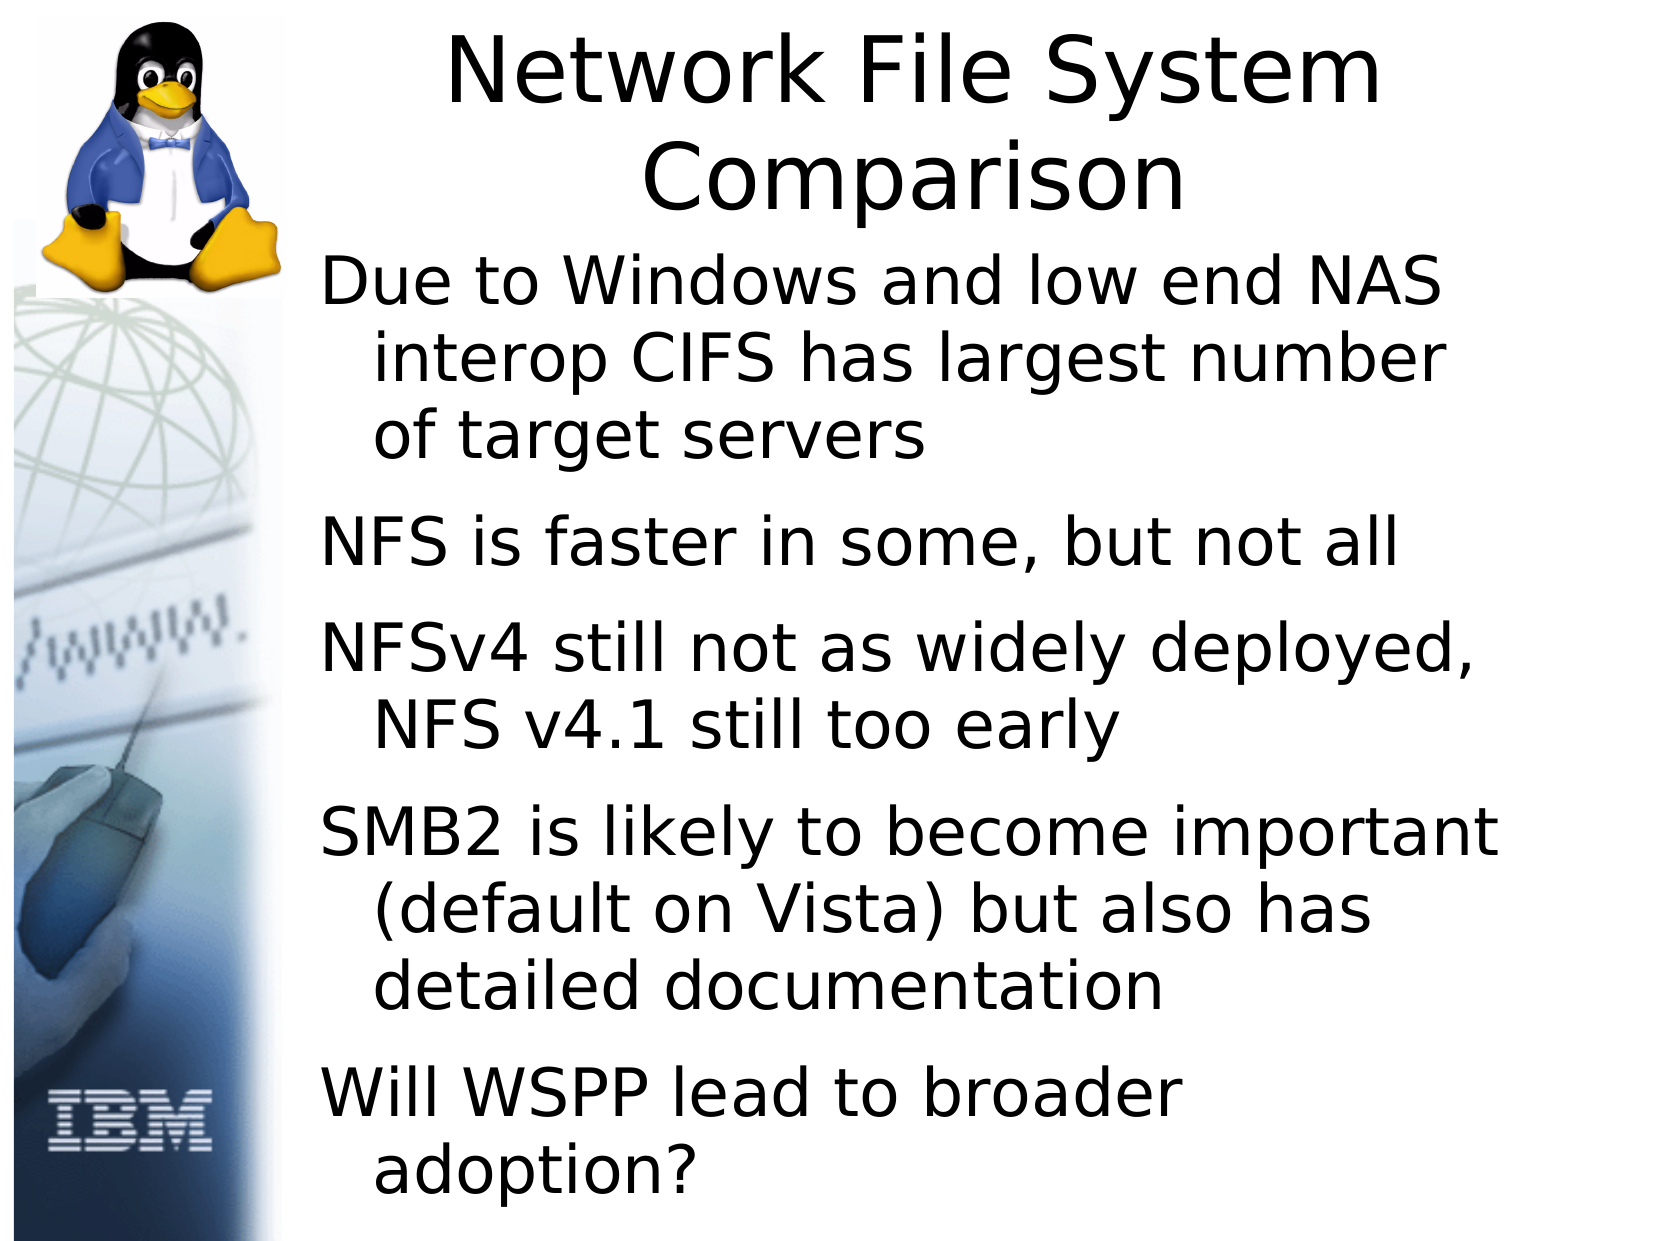

# Network File System Comparison
Due to Windows and low end NAS interop CIFS has largest number of target servers
NFS is faster in some, but not all
NFSv4 still not as widely deployed, NFS v4.1 still too early
SMB2 is likely to become important (default on Vista) but also has detailed documentation
Will WSPP lead to broader adoption?